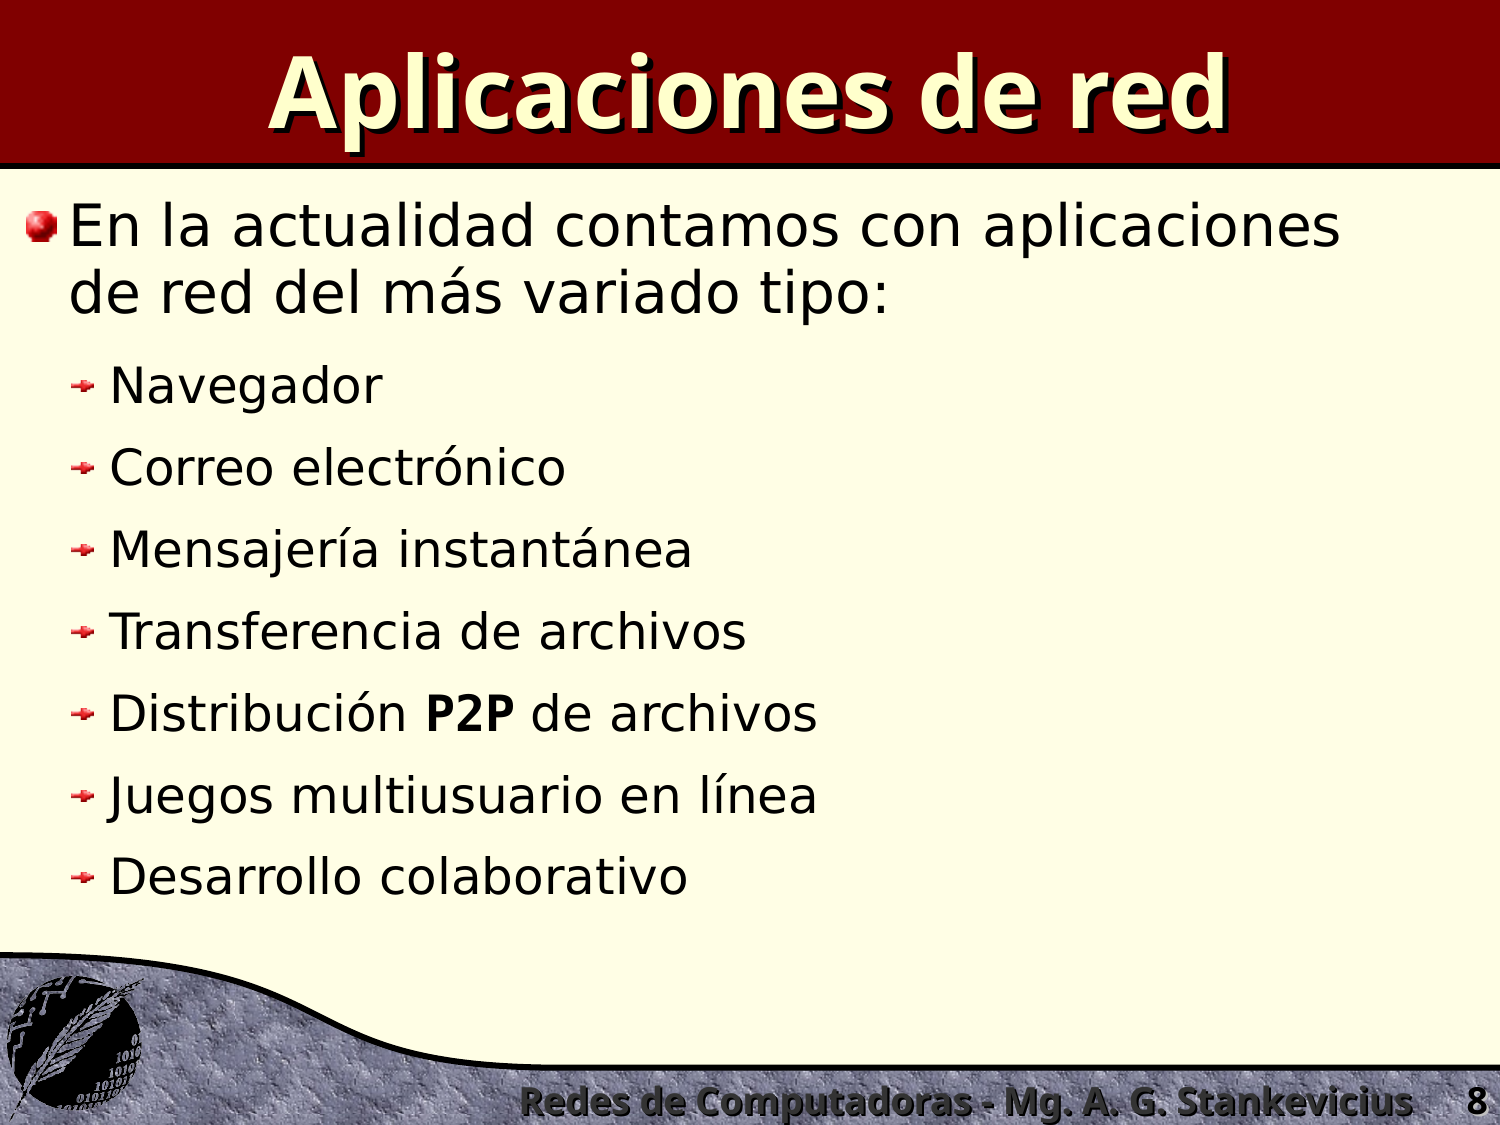

# Aplicaciones de red
En la actualidad contamos con aplicaciones
de red del más variado tipo:
Navegador
Correo electrónico
Mensajería instantánea
Transferencia de archivos
Distribución P2P de archivos
Juegos multiusuario en línea
Desarrollo colaborativo
8